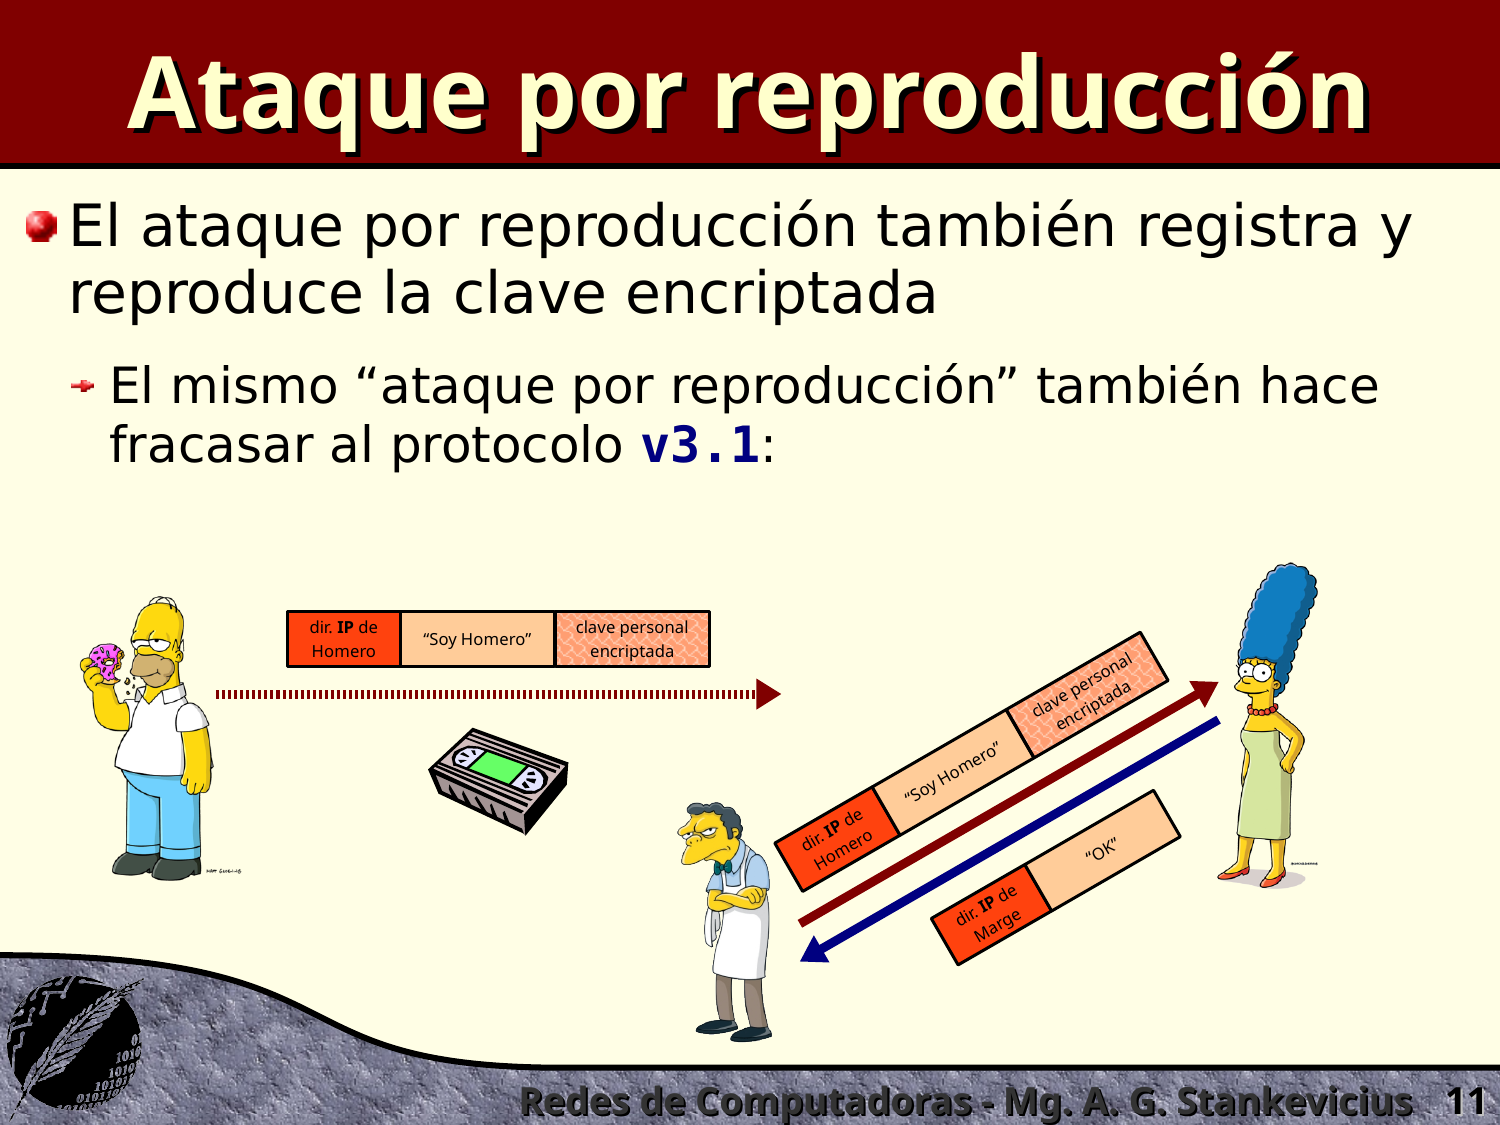

# Ataque por reproducción
El ataque por reproducción también registra y reproduce la clave encriptada
El mismo “ataque por reproducción” también hace fracasar al protocolo v3.1:
dir. IP de
Homero
“Soy Homero”
clave personal
encriptada
clave personal
encriptada
“Soy Homero”
dir. IP de
Homero
“OK”
dir. IP de
Marge
11